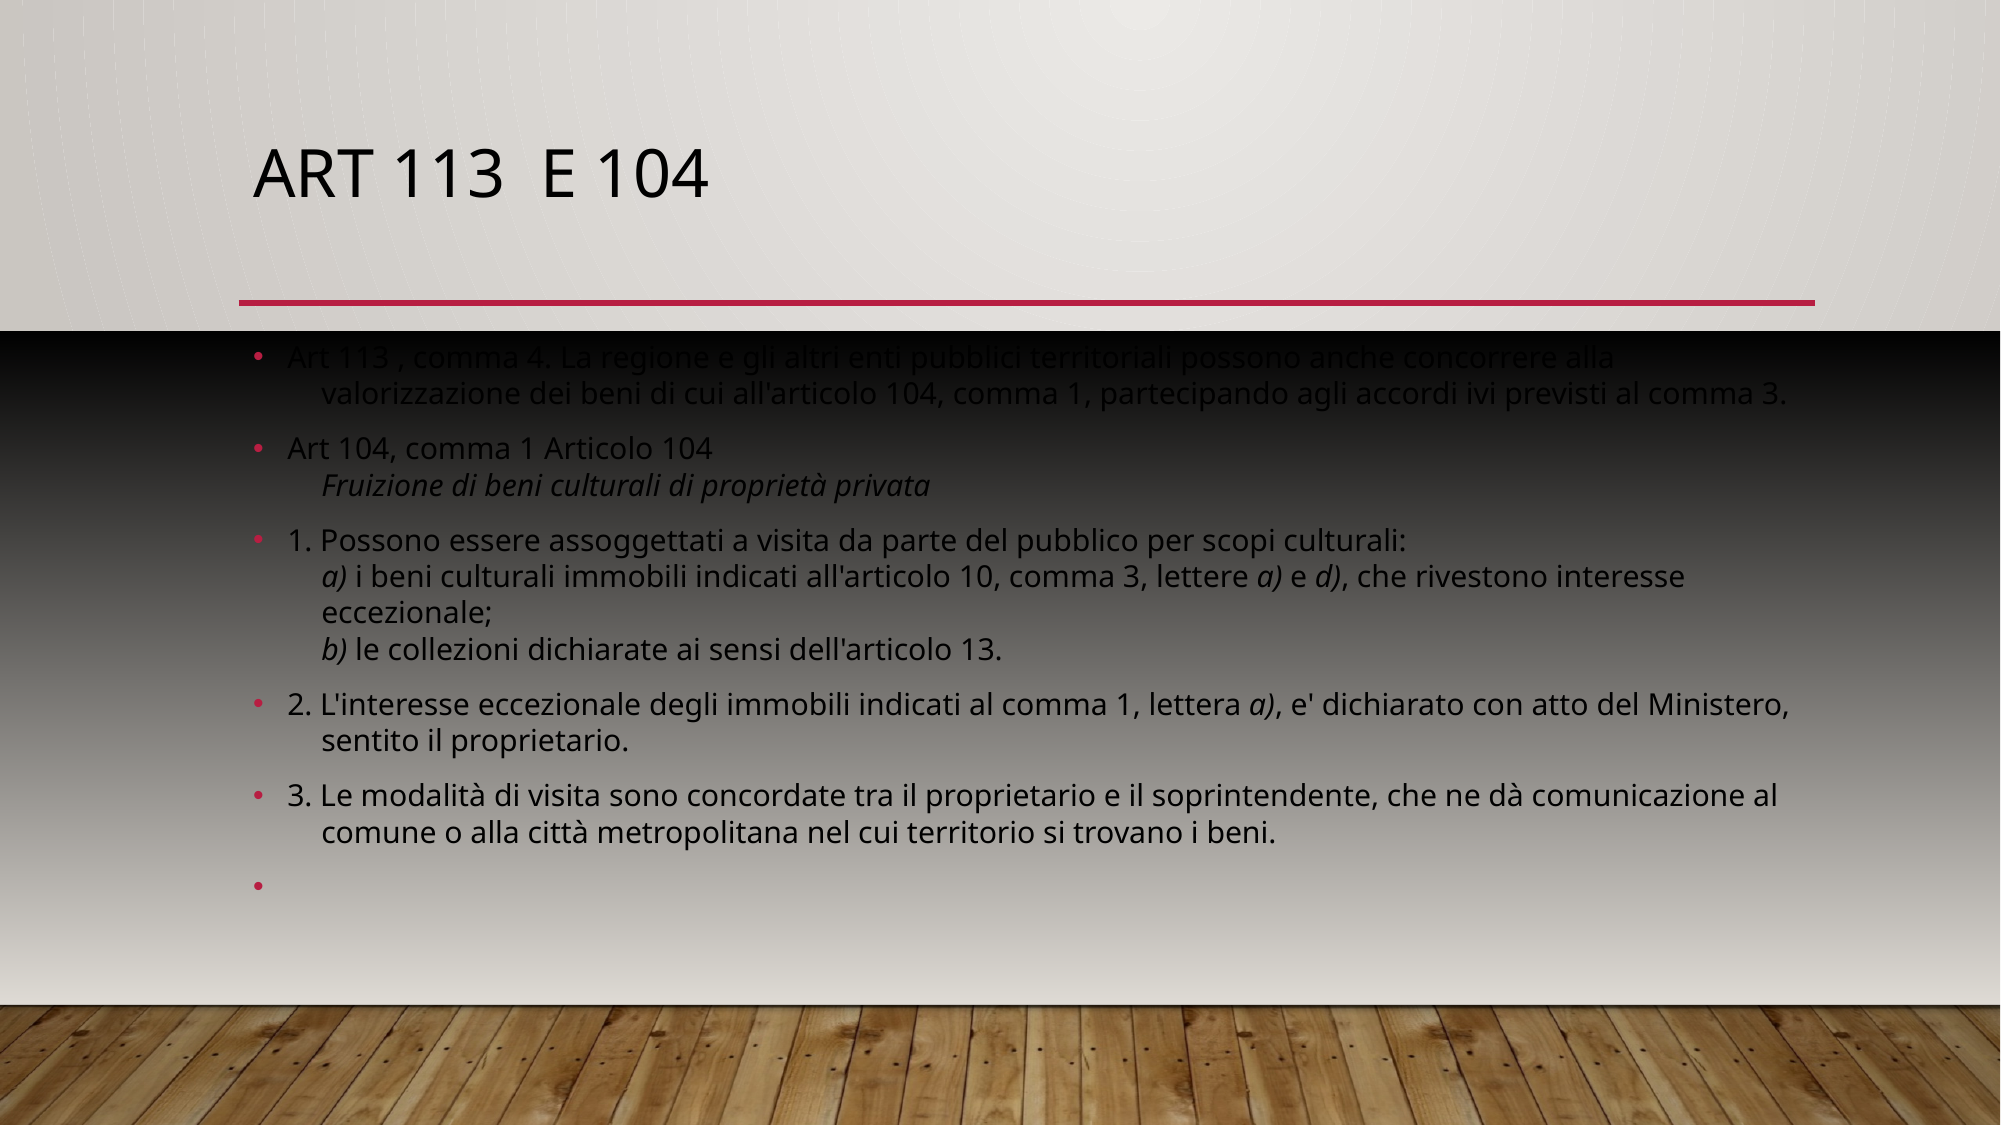

# Art 113 e 104
Art 113 , comma 4. La regione e gli altri enti pubblici territoriali possono anche concorrere alla valorizzazione dei beni di cui all'articolo 104, comma 1, partecipando agli accordi ivi previsti al comma 3.
Art 104, comma 1 Articolo 104
Fruizione di beni culturali di proprietà privata
1. Possono essere assoggettati a visita da parte del pubblico per scopi culturali:
a) i beni culturali immobili indicati all'articolo 10, comma 3, lettere a) e d), che rivestono interesse eccezionale;
b) le collezioni dichiarate ai sensi dell'articolo 13.
2. L'interesse eccezionale degli immobili indicati al comma 1, lettera a), e' dichiarato con atto del Ministero, sentito il proprietario.
3. Le modalità di visita sono concordate tra il proprietario e il soprintendente, che ne dà comunicazione al comune o alla città metropolitana nel cui territorio si trovano i beni.